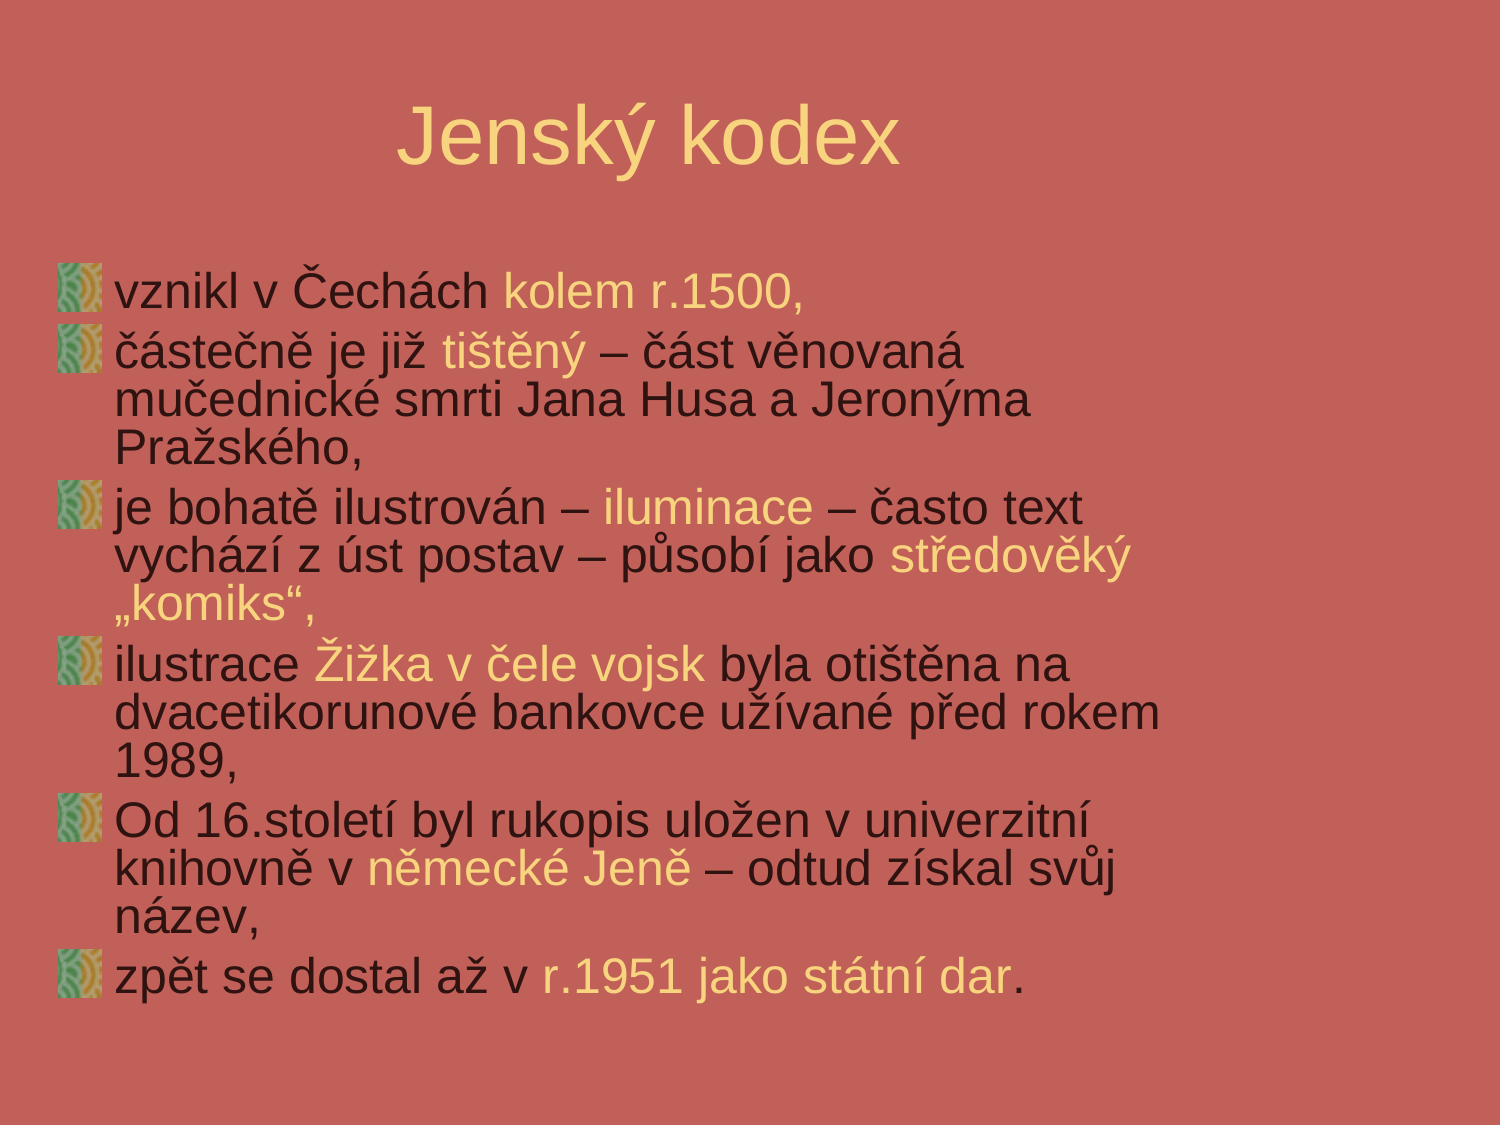

# Jenský kodex
vznikl v Čechách kolem r.1500,
částečně je již tištěný – část věnovaná mučednické smrti Jana Husa a Jeronýma Pražského,
je bohatě ilustrován – iluminace – často text vychází z úst postav – působí jako středověký „komiks“,
ilustrace Žižka v čele vojsk byla otištěna na dvacetikorunové bankovce užívané před rokem 1989,
Od 16.století byl rukopis uložen v univerzitní knihovně v německé Jeně – odtud získal svůj název,
zpět se dostal až v r.1951 jako státní dar.